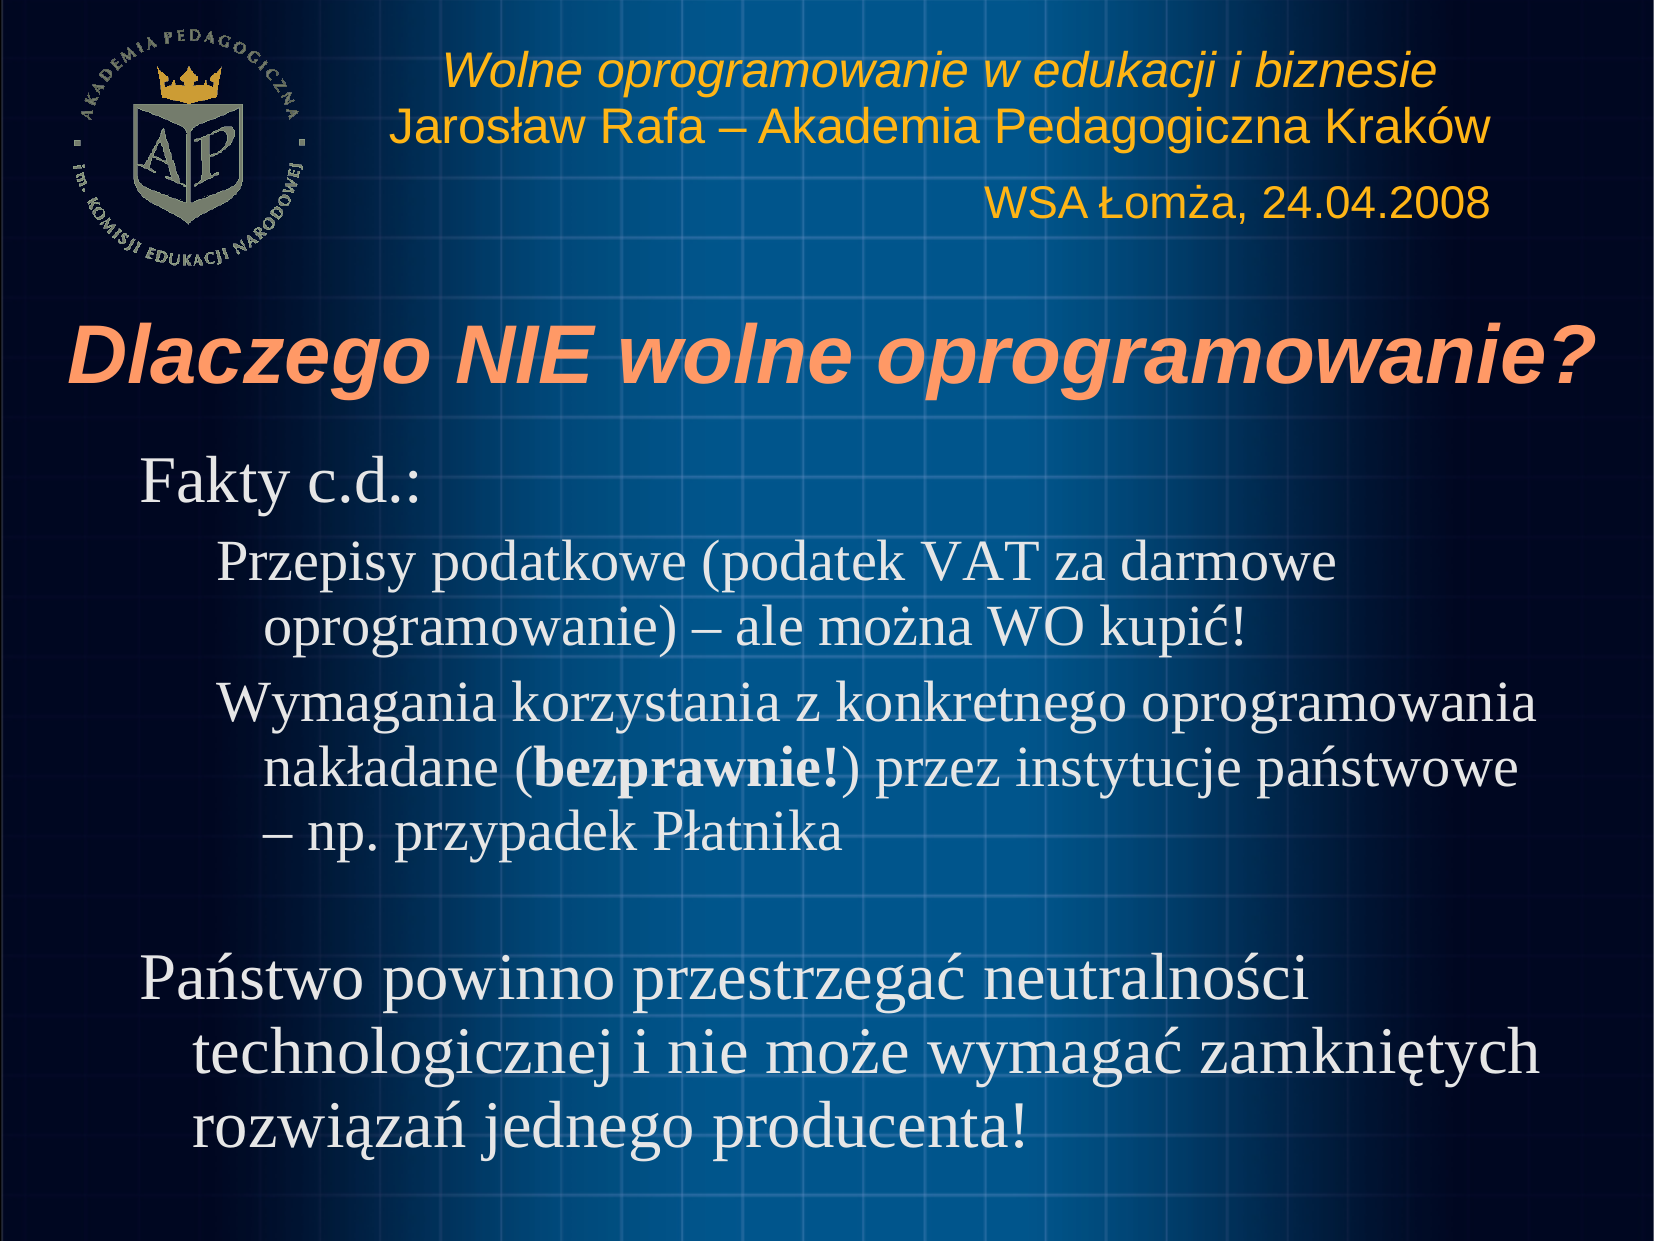

# Dlaczego NIE wolne oprogramowanie?
Fakty c.d.:
Przepisy podatkowe (podatek VAT za darmowe oprogramowanie) – ale można WO kupić!
Wymagania korzystania z konkretnego oprogramowania nakładane (bezprawnie!) przez instytucje państwowe – np. przypadek Płatnika
Państwo powinno przestrzegać neutralności technologicznej i nie może wymagać zamkniętych rozwiązań jednego producenta!